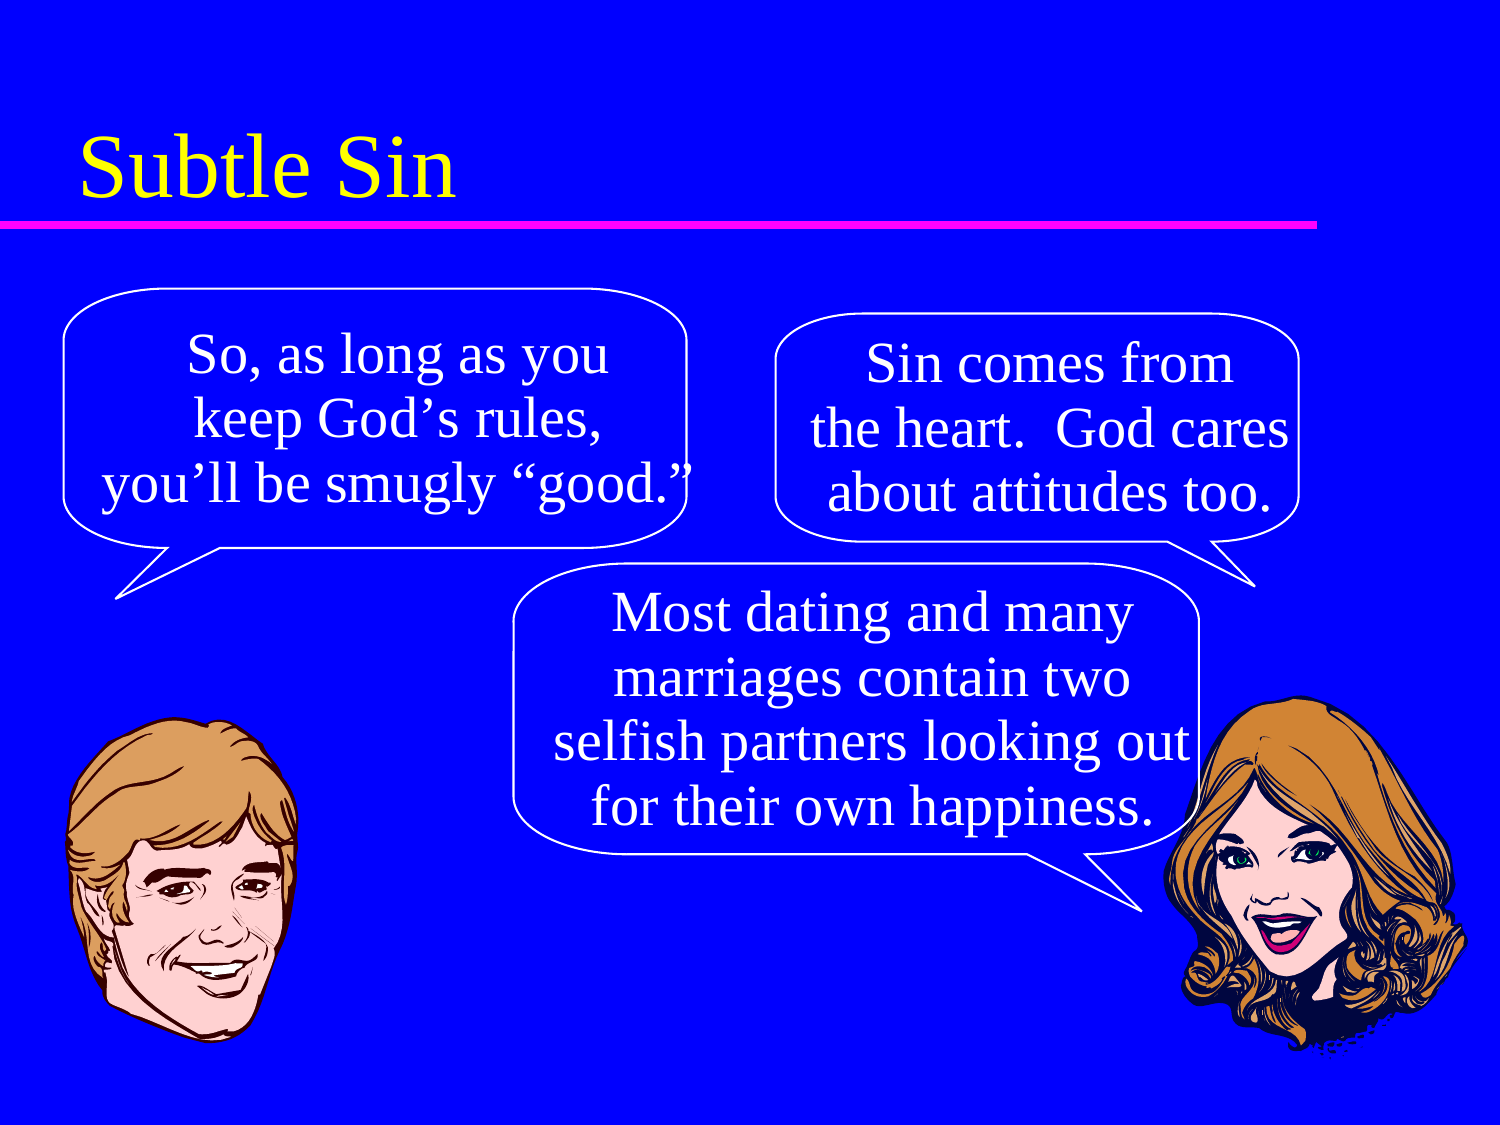

# Subtle Sin
So, as long as you
keep God’s rules,
you’ll be smugly “good.”
Sin comes from
the heart. God cares
about attitudes too.
Most dating and many
marriages contain two
selfish partners looking out
for their own happiness.